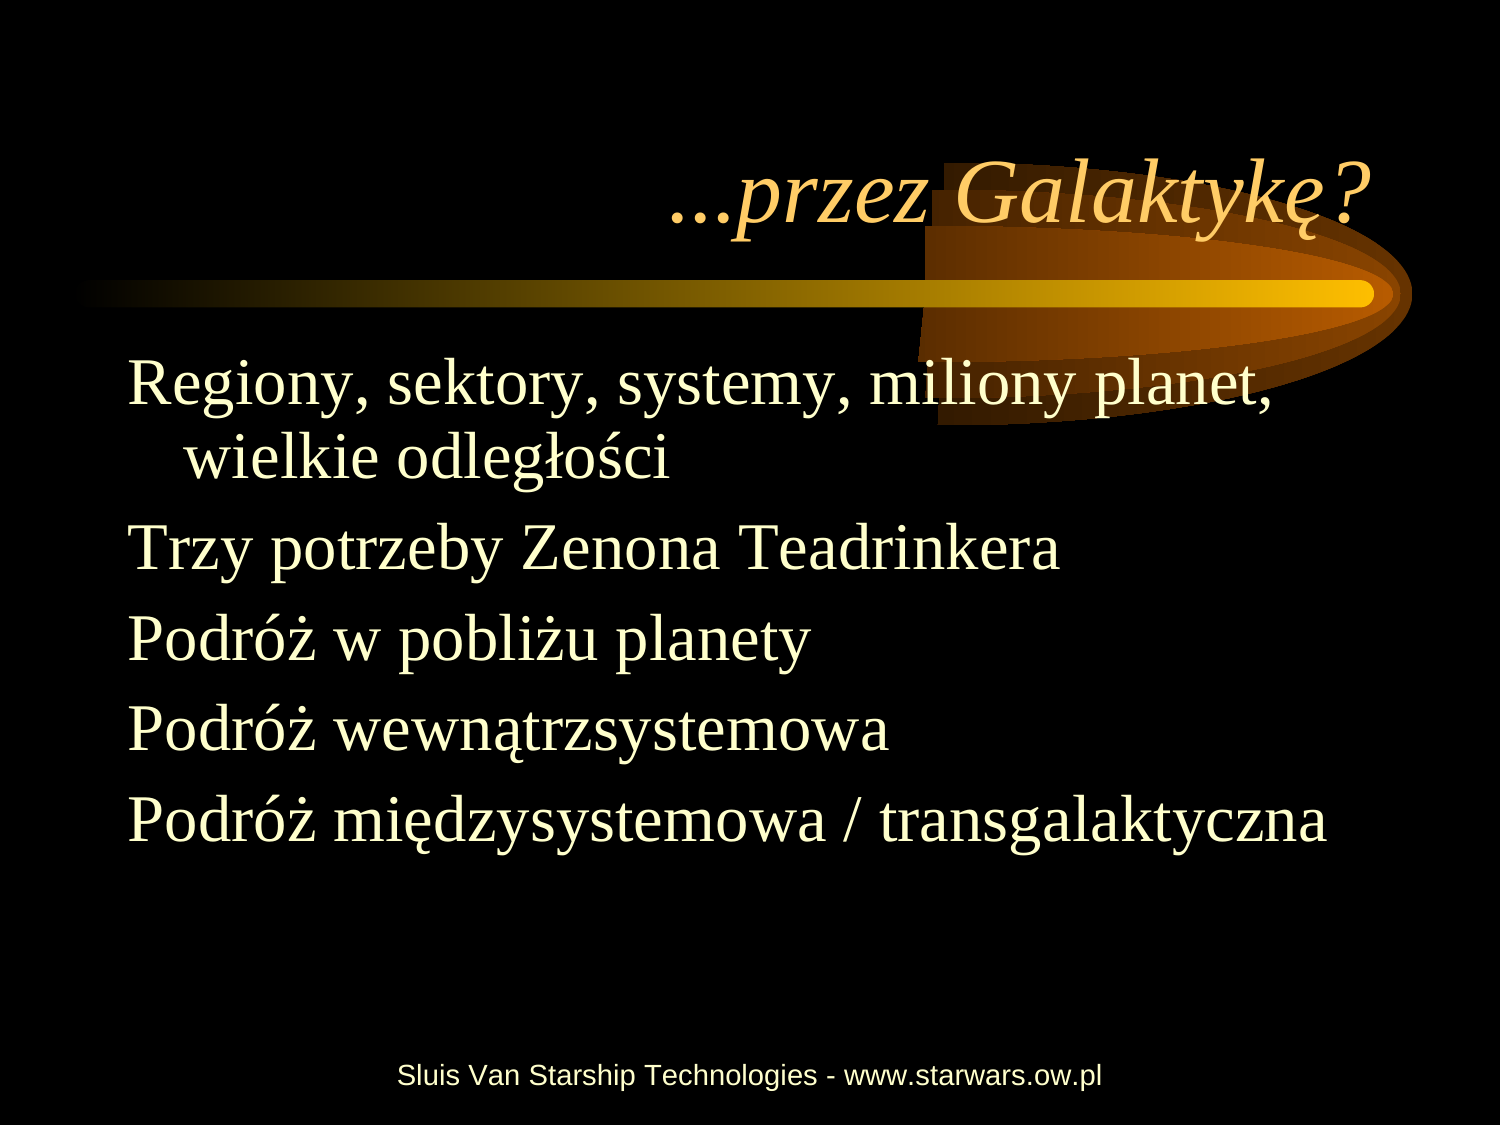

# ...przez Galaktykę?
Regiony, sektory, systemy, miliony planet, wielkie odległości
Trzy potrzeby Zenona Teadrinkera
Podróż w pobliżu planety
Podróż wewnątrzsystemowa
Podróż międzysystemowa / transgalaktyczna
Sluis Van Starship Technologies - www.starwars.ow.pl